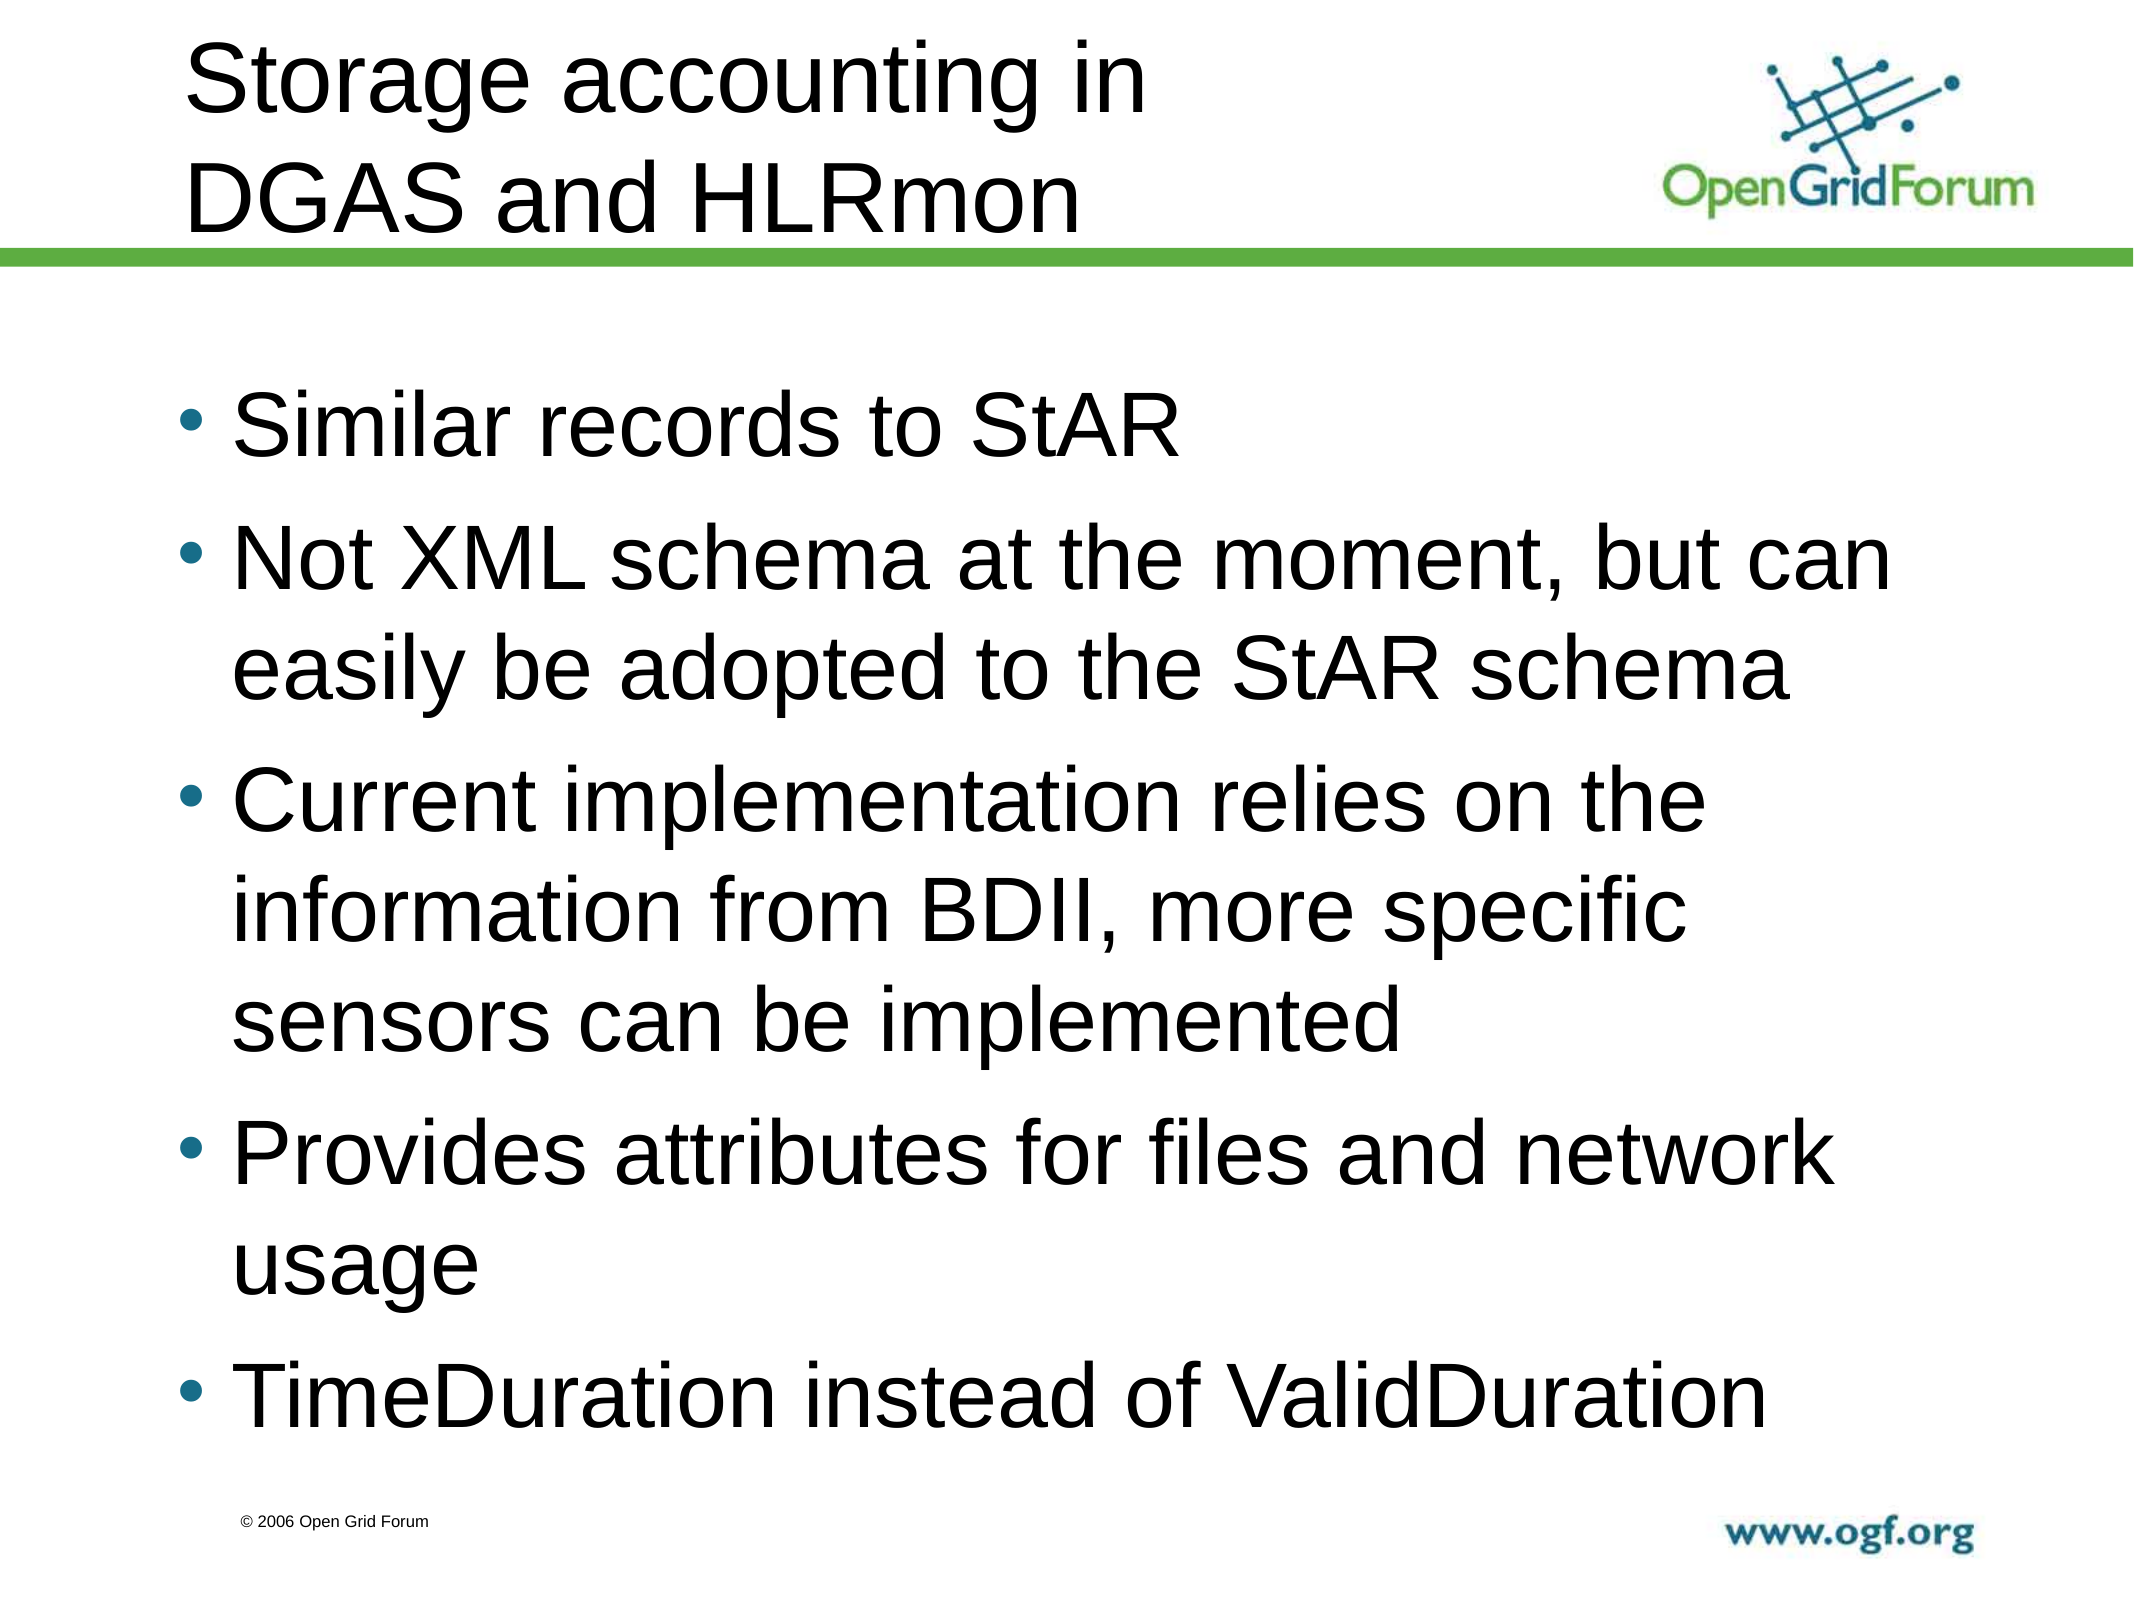

# Storage accounting in DGAS and HLRmon
Similar records to StAR
Not XML schema at the moment, but can easily be adopted to the StAR schema
Current implementation relies on the information from BDII, more specific sensors can be implemented
Provides attributes for files and network usage
TimeDuration instead of ValidDuration
© 2006 Open Grid Forum